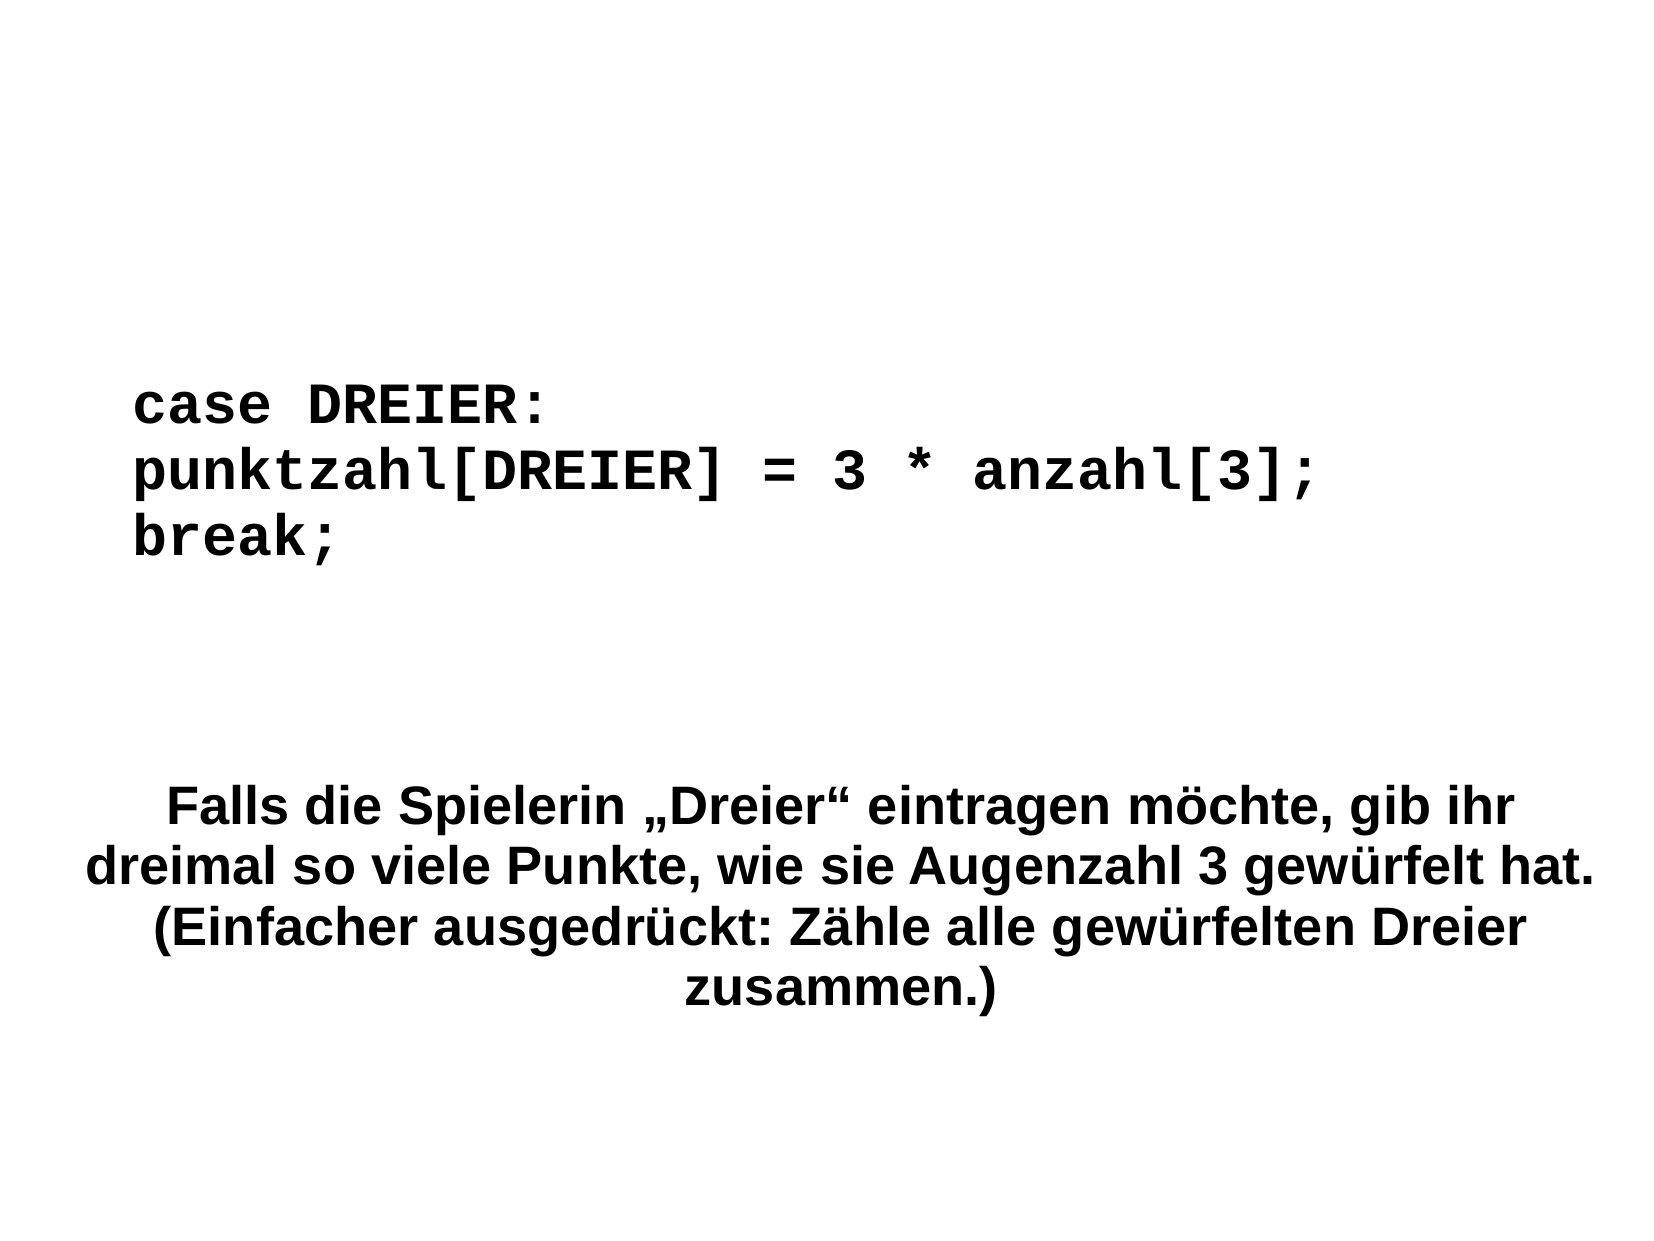

case DREIER:
punktzahl[DREIER] = 3 * anzahl[3];
break;
Falls die Spielerin „Dreier“ eintragen möchte, gib ihr dreimal so viele Punkte, wie sie Augenzahl 3 gewürfelt hat. (Einfacher ausgedrückt: Zähle alle gewürfelten Dreier zusammen.)